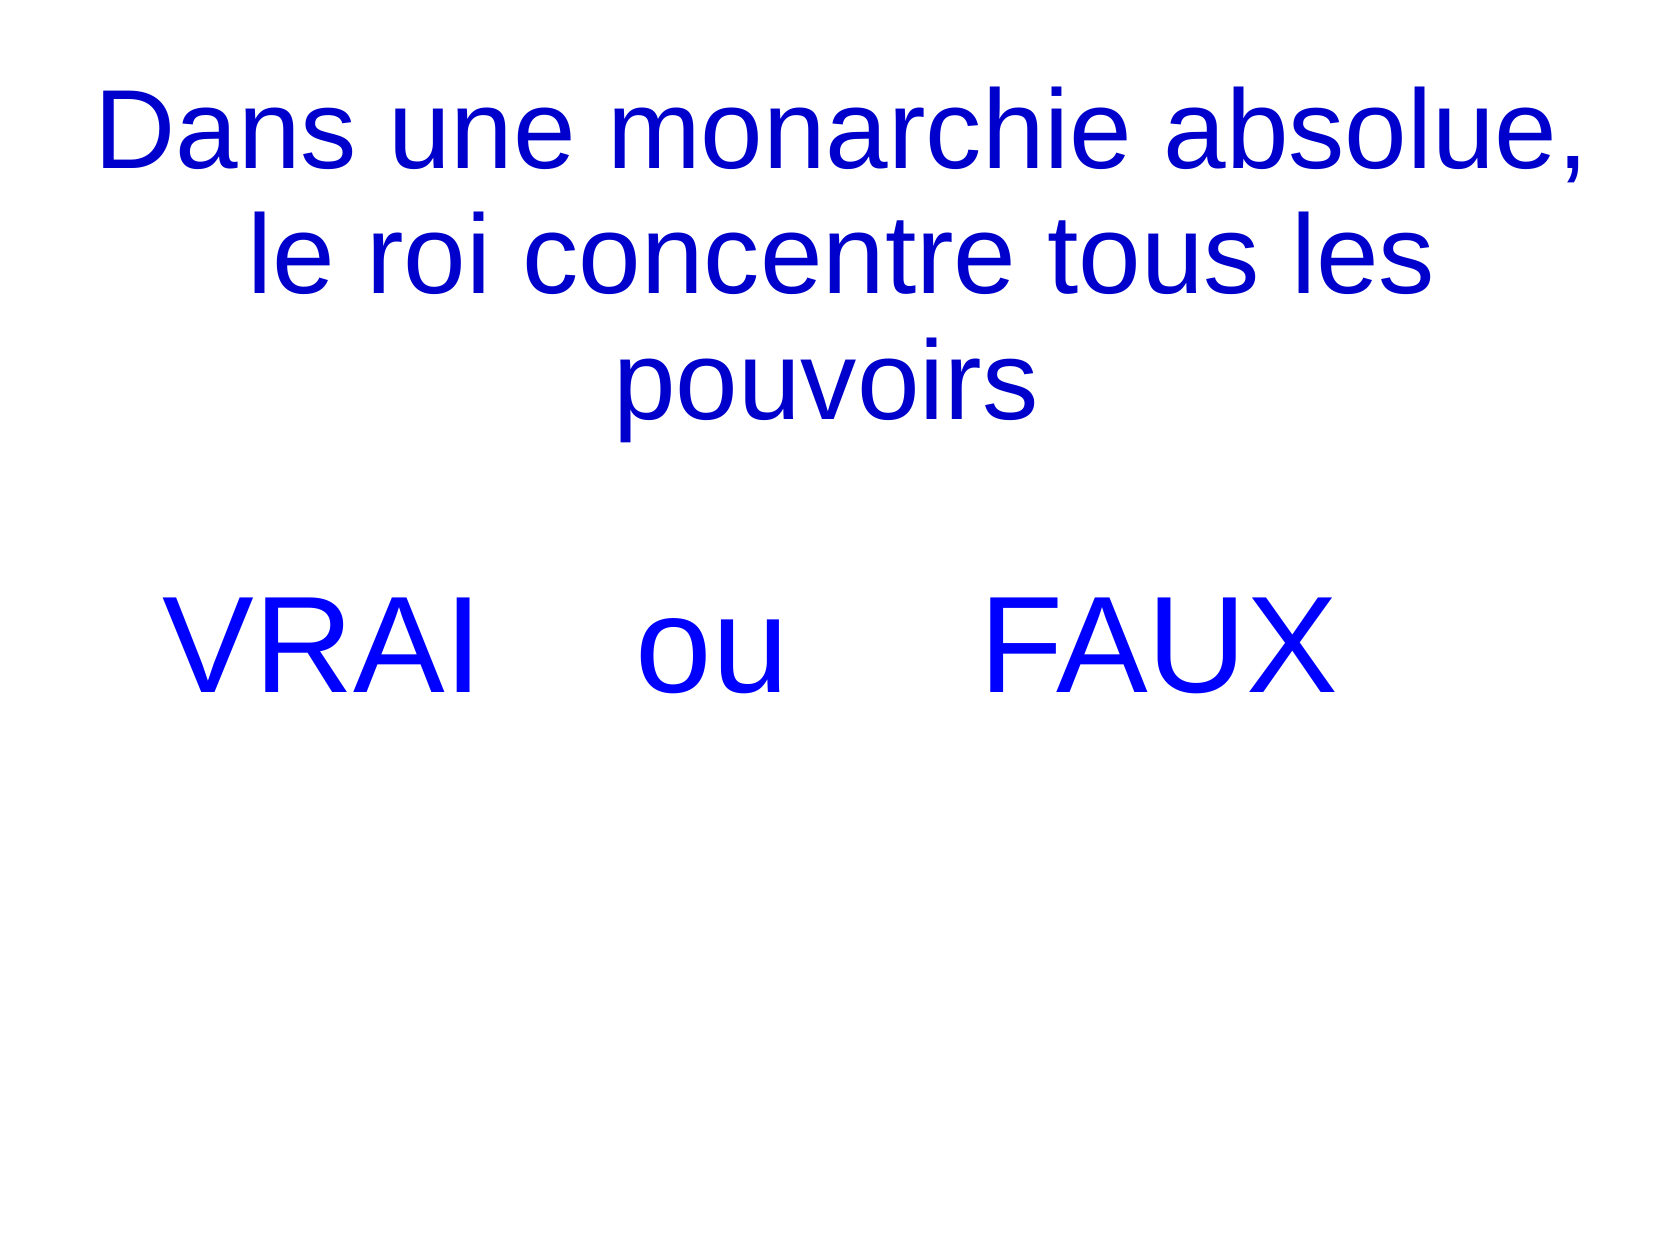

Dans une monarchie absolue, le roi concentre tous les pouvoirs
VRAI ou FAUX